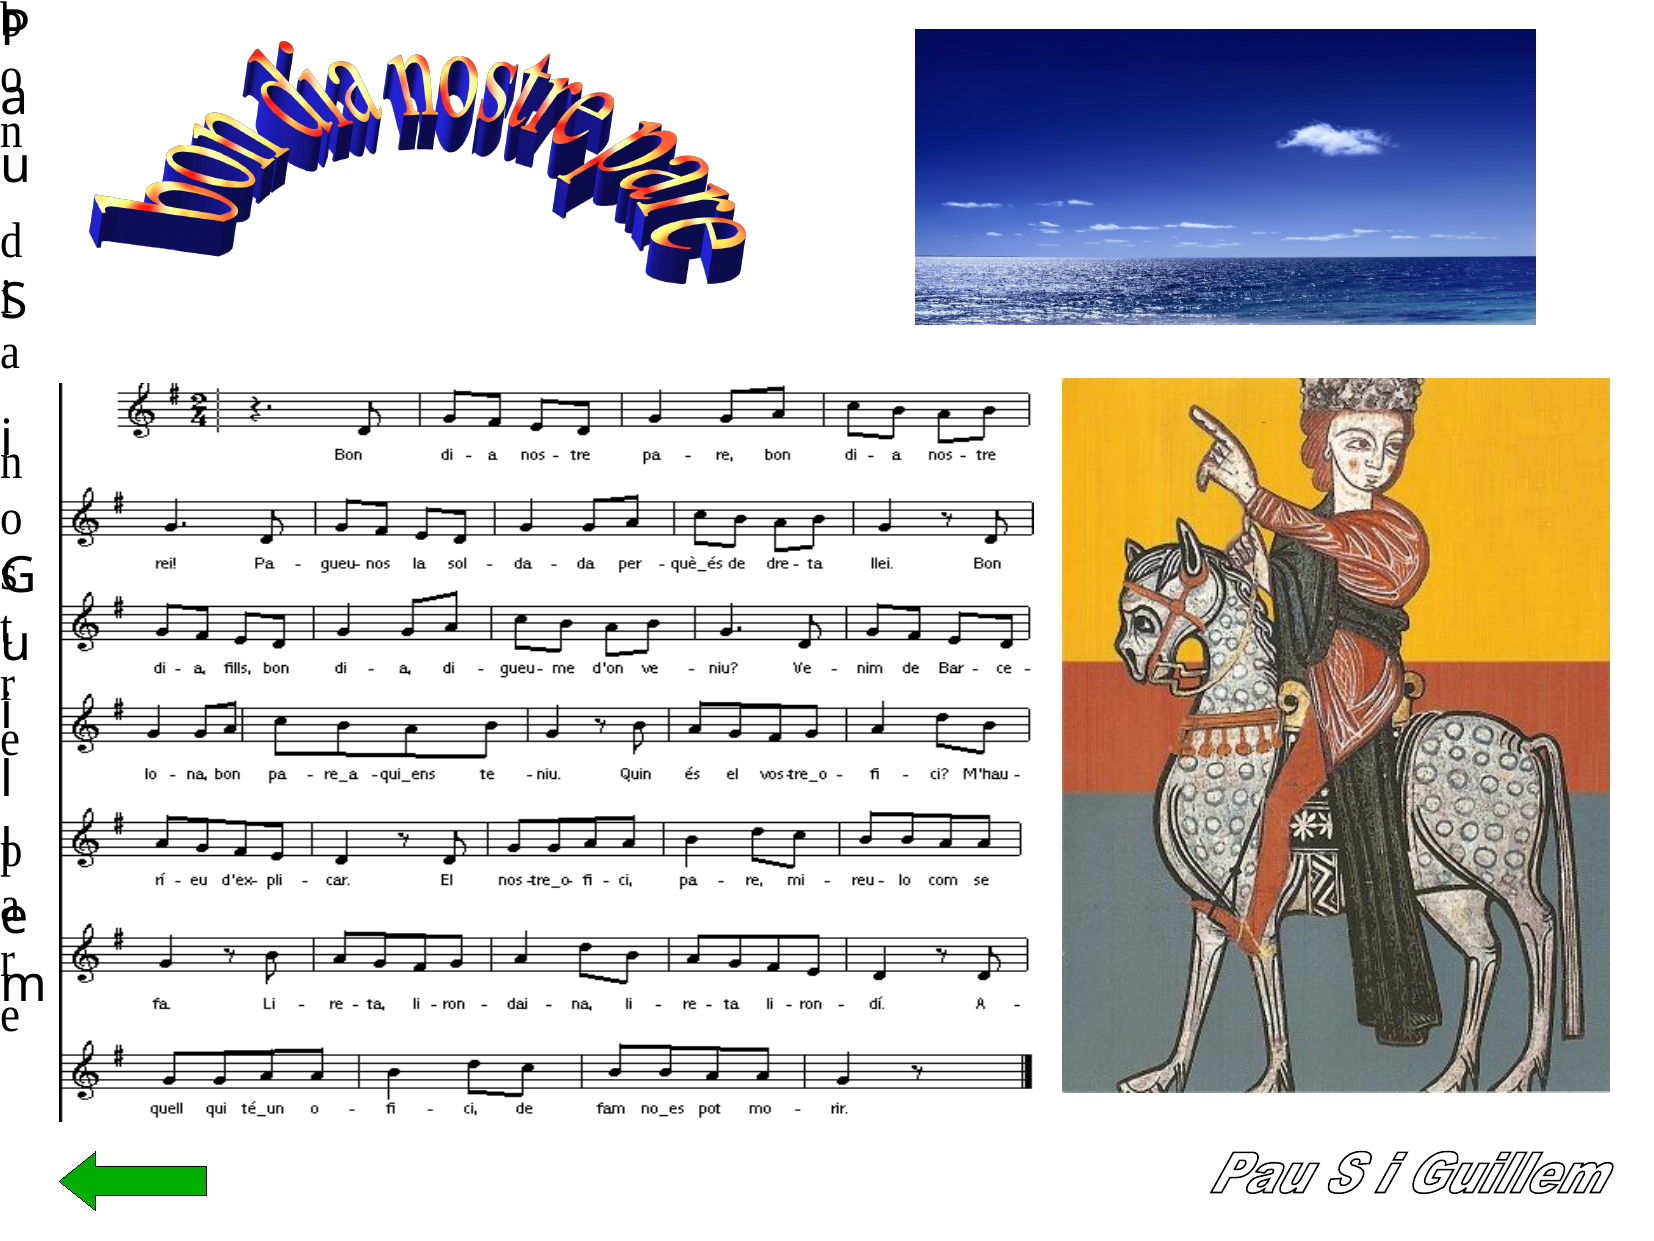

bon dia nostre pare
Pau S i Guillem